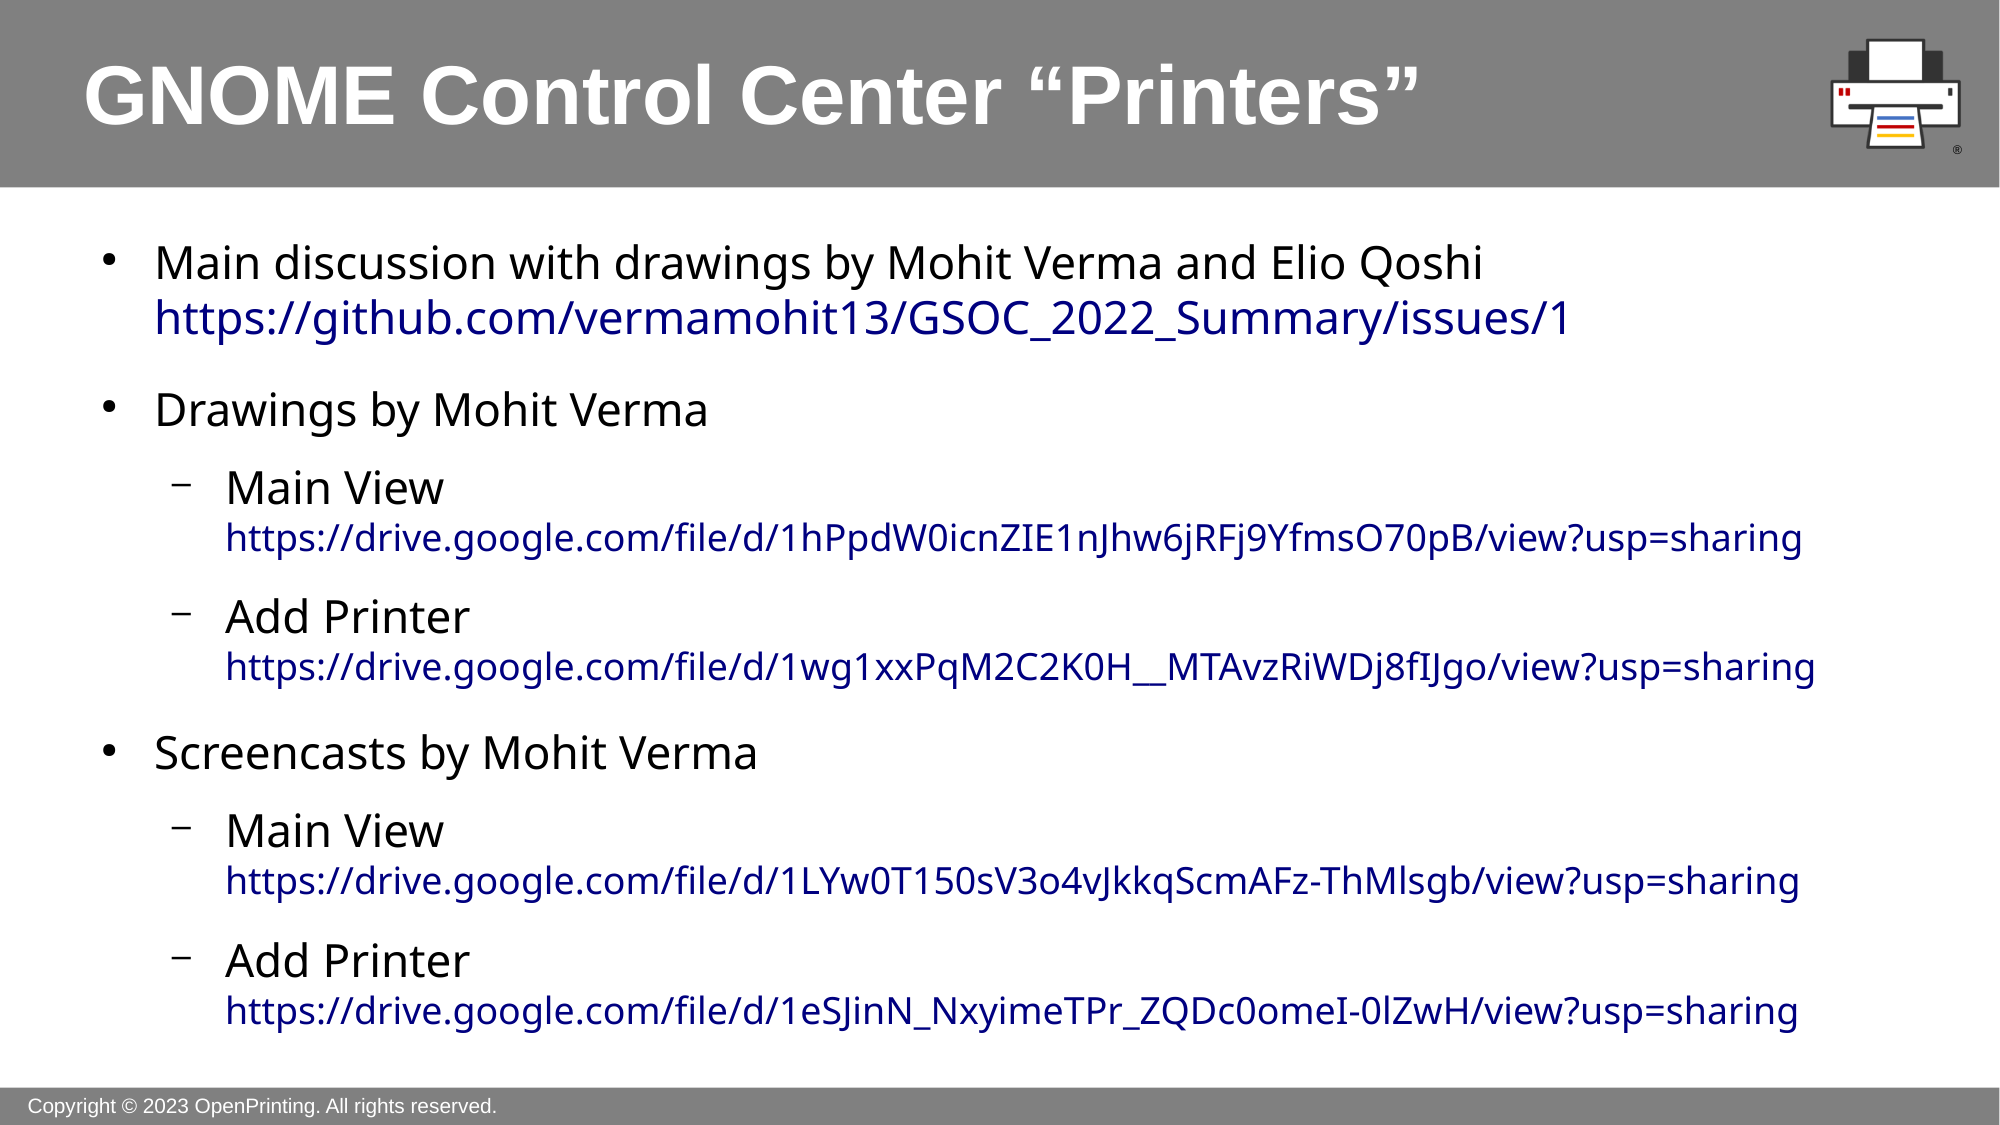

GNOME Control Center “Printers”
# Main discussion with drawings by Mohit Verma and Elio Qoshi https://github.com/vermamohit13/GSOC_2022_Summary/issues/1
Drawings by Mohit Verma
Main View
https://drive.google.com/file/d/1hPpdW0icnZIE1nJhw6jRFj9YfmsO70pB/view?usp=sharing
Add Printer
https://drive.google.com/file/d/1wg1xxPqM2C2K0H__MTAvzRiWDj8fIJgo/view?usp=sharing
Screencasts by Mohit Verma
Main View
https://drive.google.com/file/d/1LYw0T150sV3o4vJkkqScmAFz-ThMlsgb/view?usp=sharing
Add Printer
https://drive.google.com/file/d/1eSJinN_NxyimeTPr_ZQDc0omeI-0lZwH/view?usp=sharing